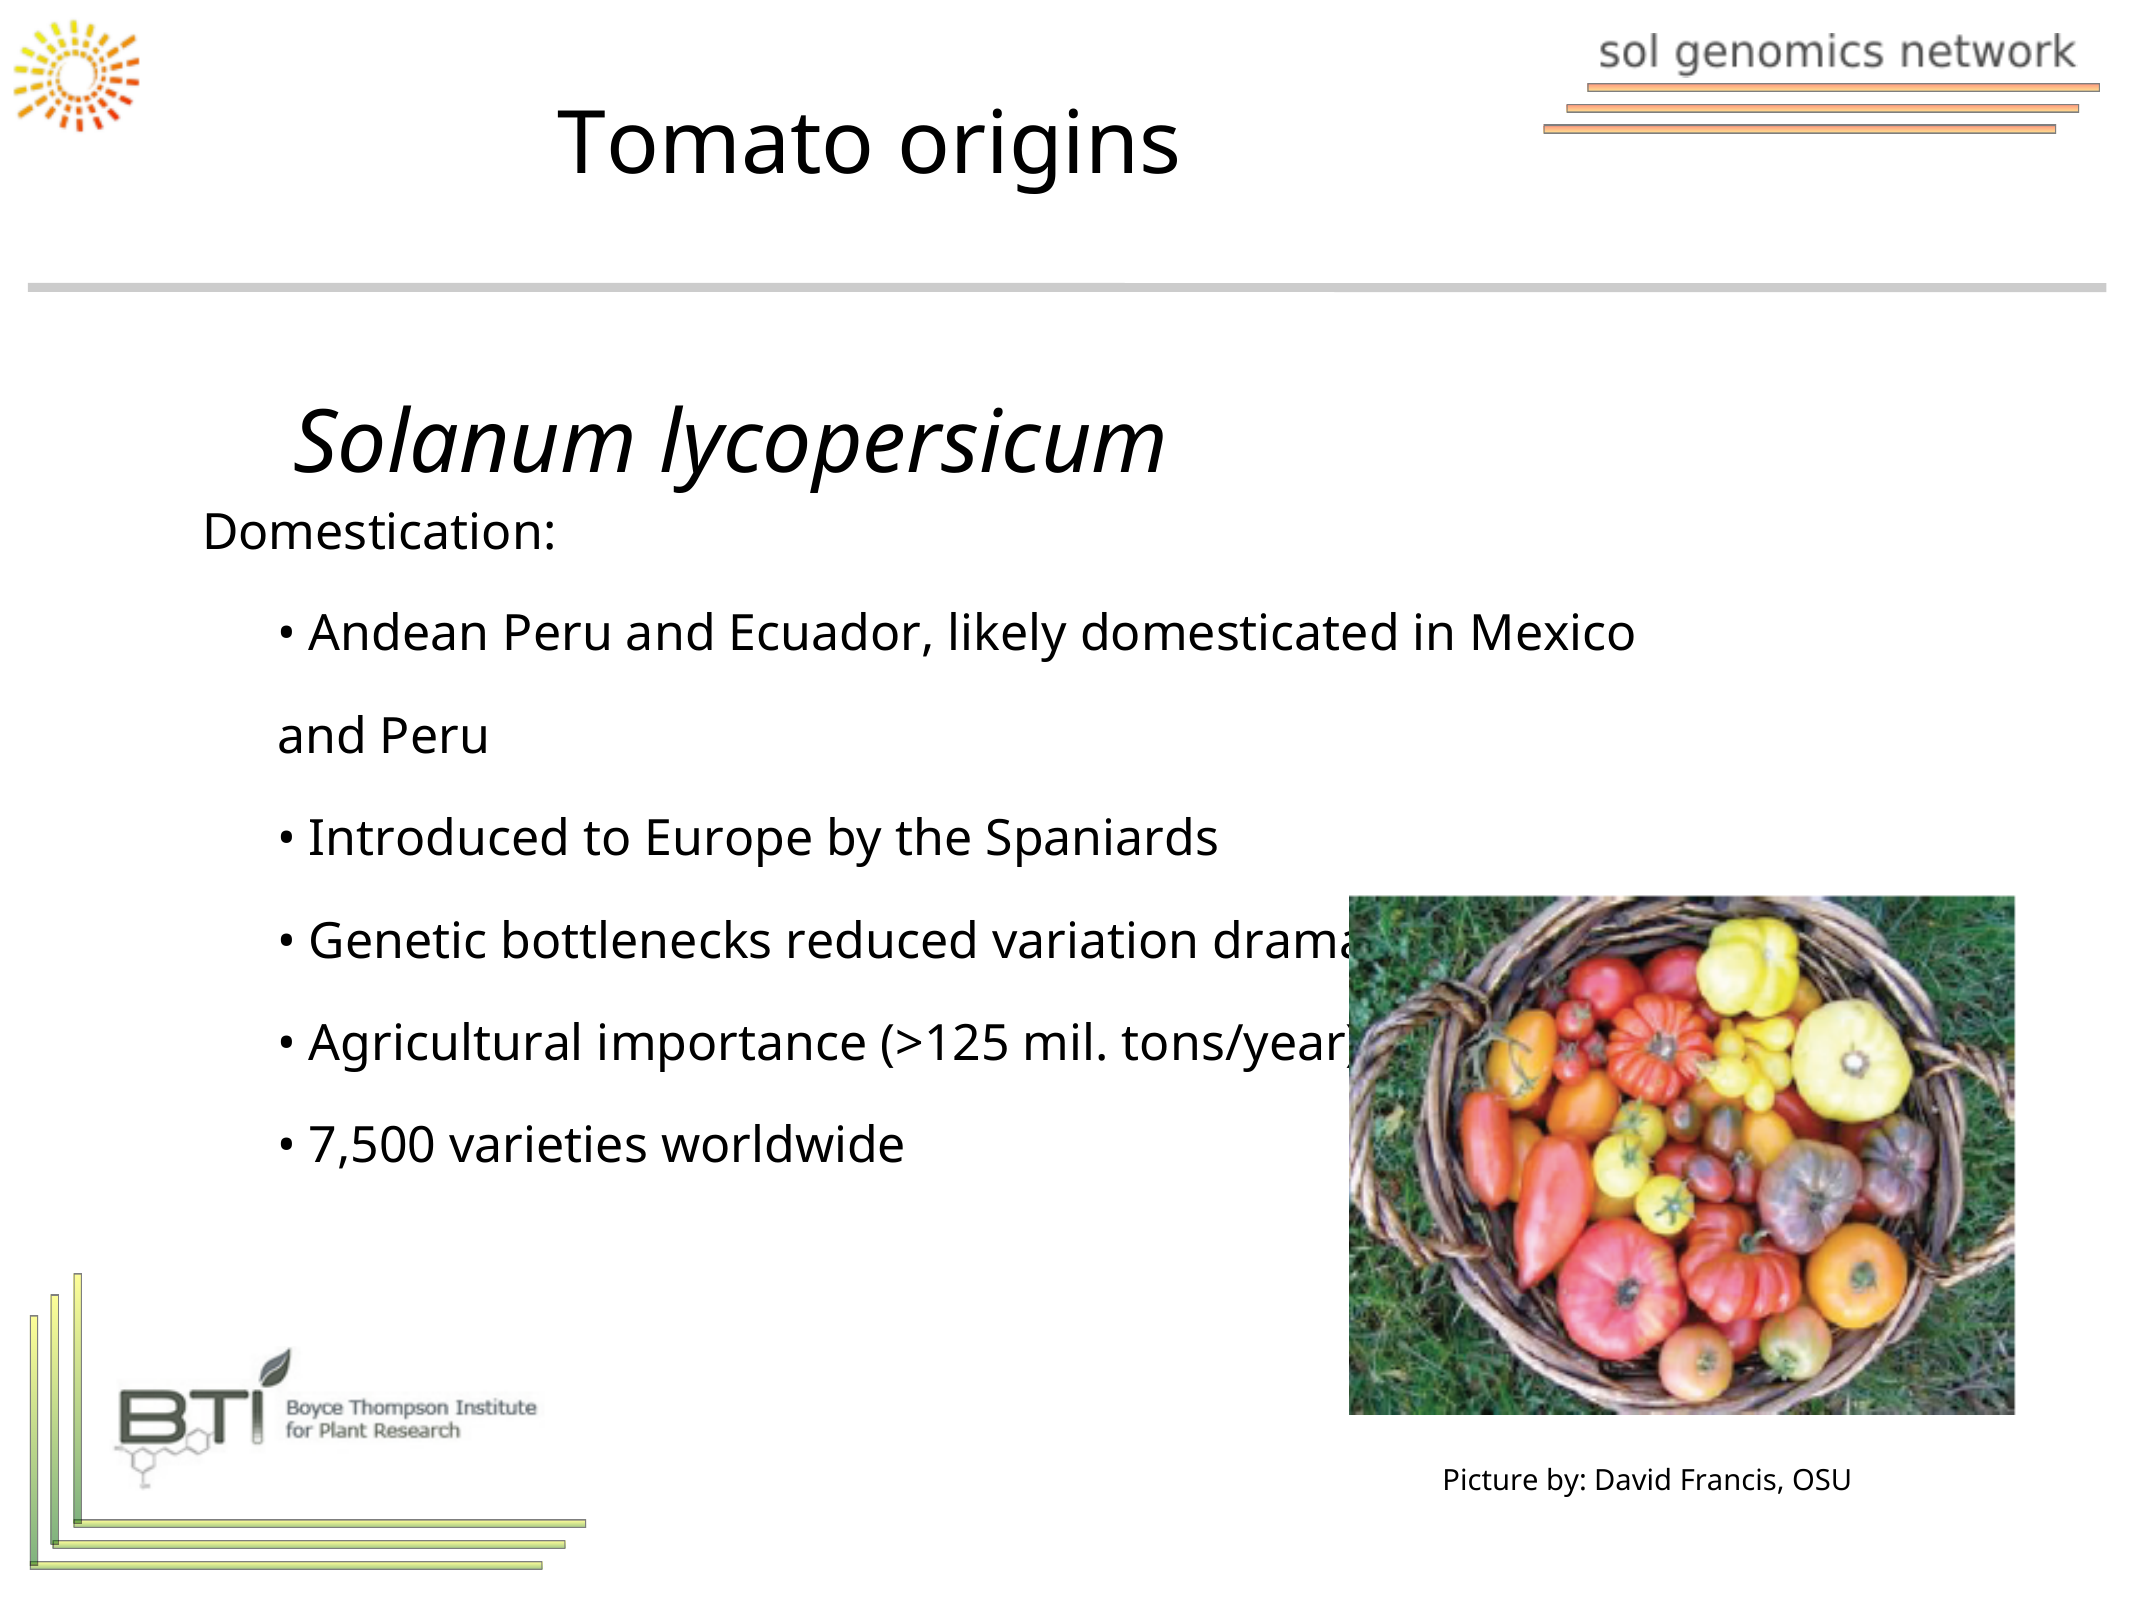

Tomato origins
Solanum lycopersicum
Domestication:
 Andean Peru and Ecuador, likely domesticated in Mexico and Peru
 Introduced to Europe by the Spaniards
 Genetic bottlenecks reduced variation dramatically
 Agricultural importance (>125 mil. tons/year)
 7,500 varieties worldwide
Picture by: David Francis, OSU